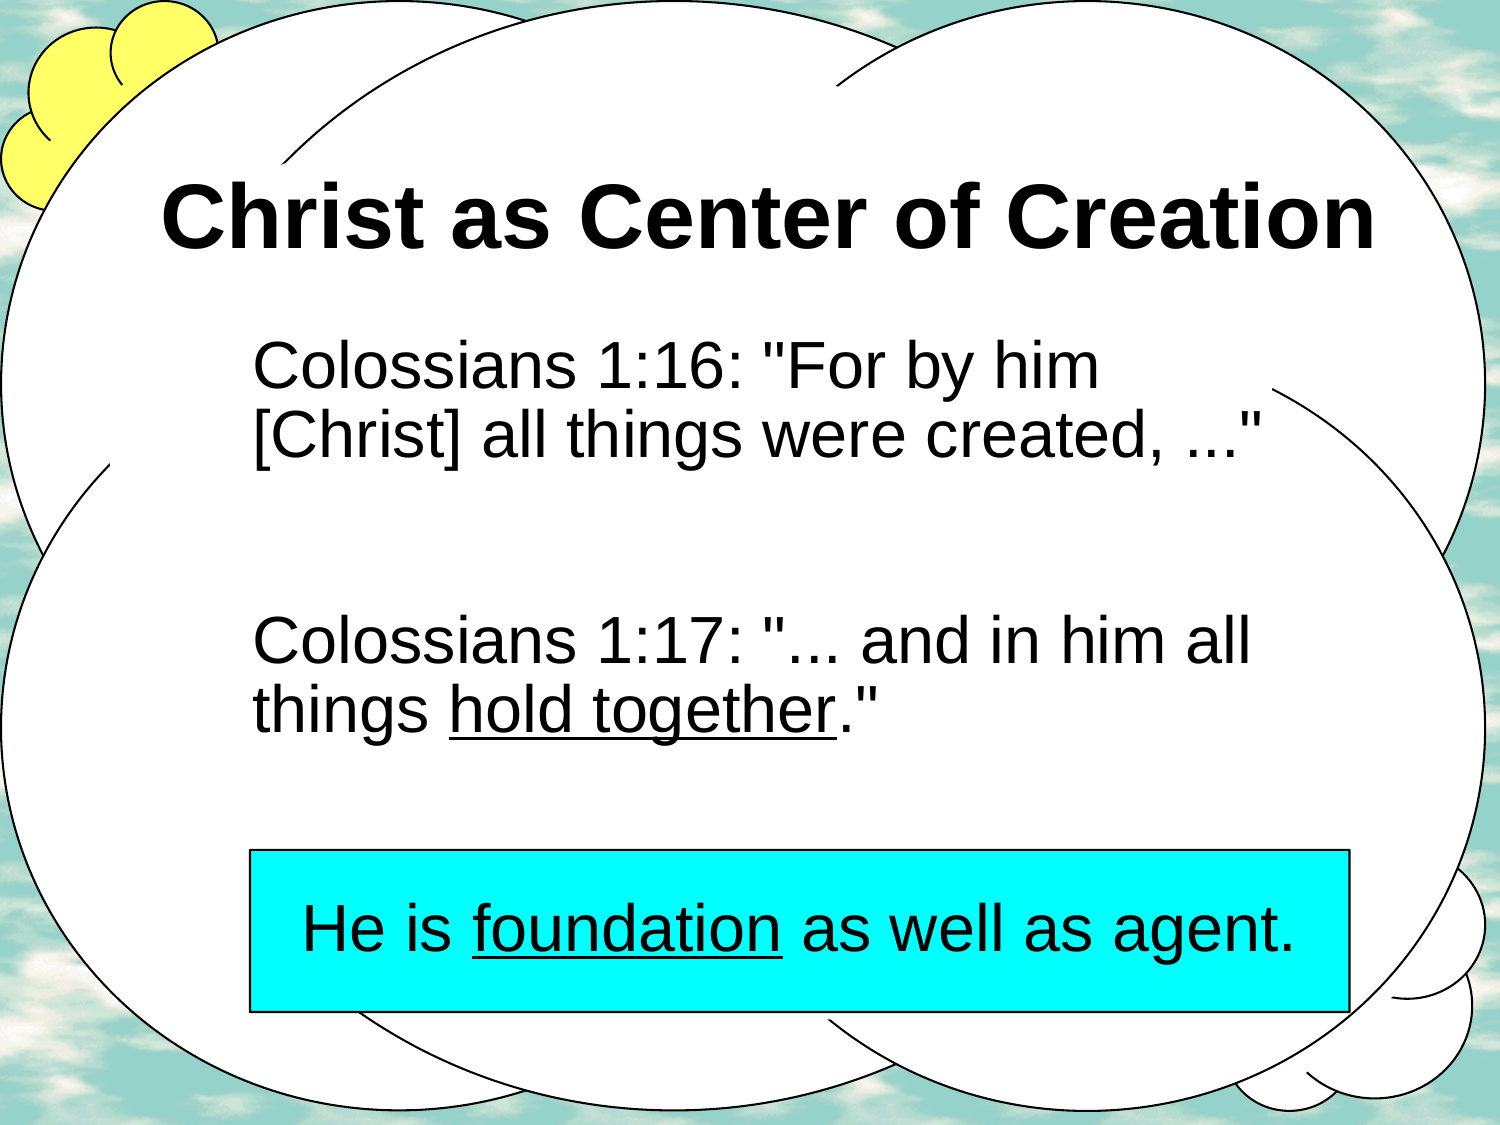

# Christ as Center of Creation
Colossians 1:16: "For by him [Christ] all things were created, ..."
Colossians 1:17: "... and in him all things hold together."
He is foundation as well as agent.